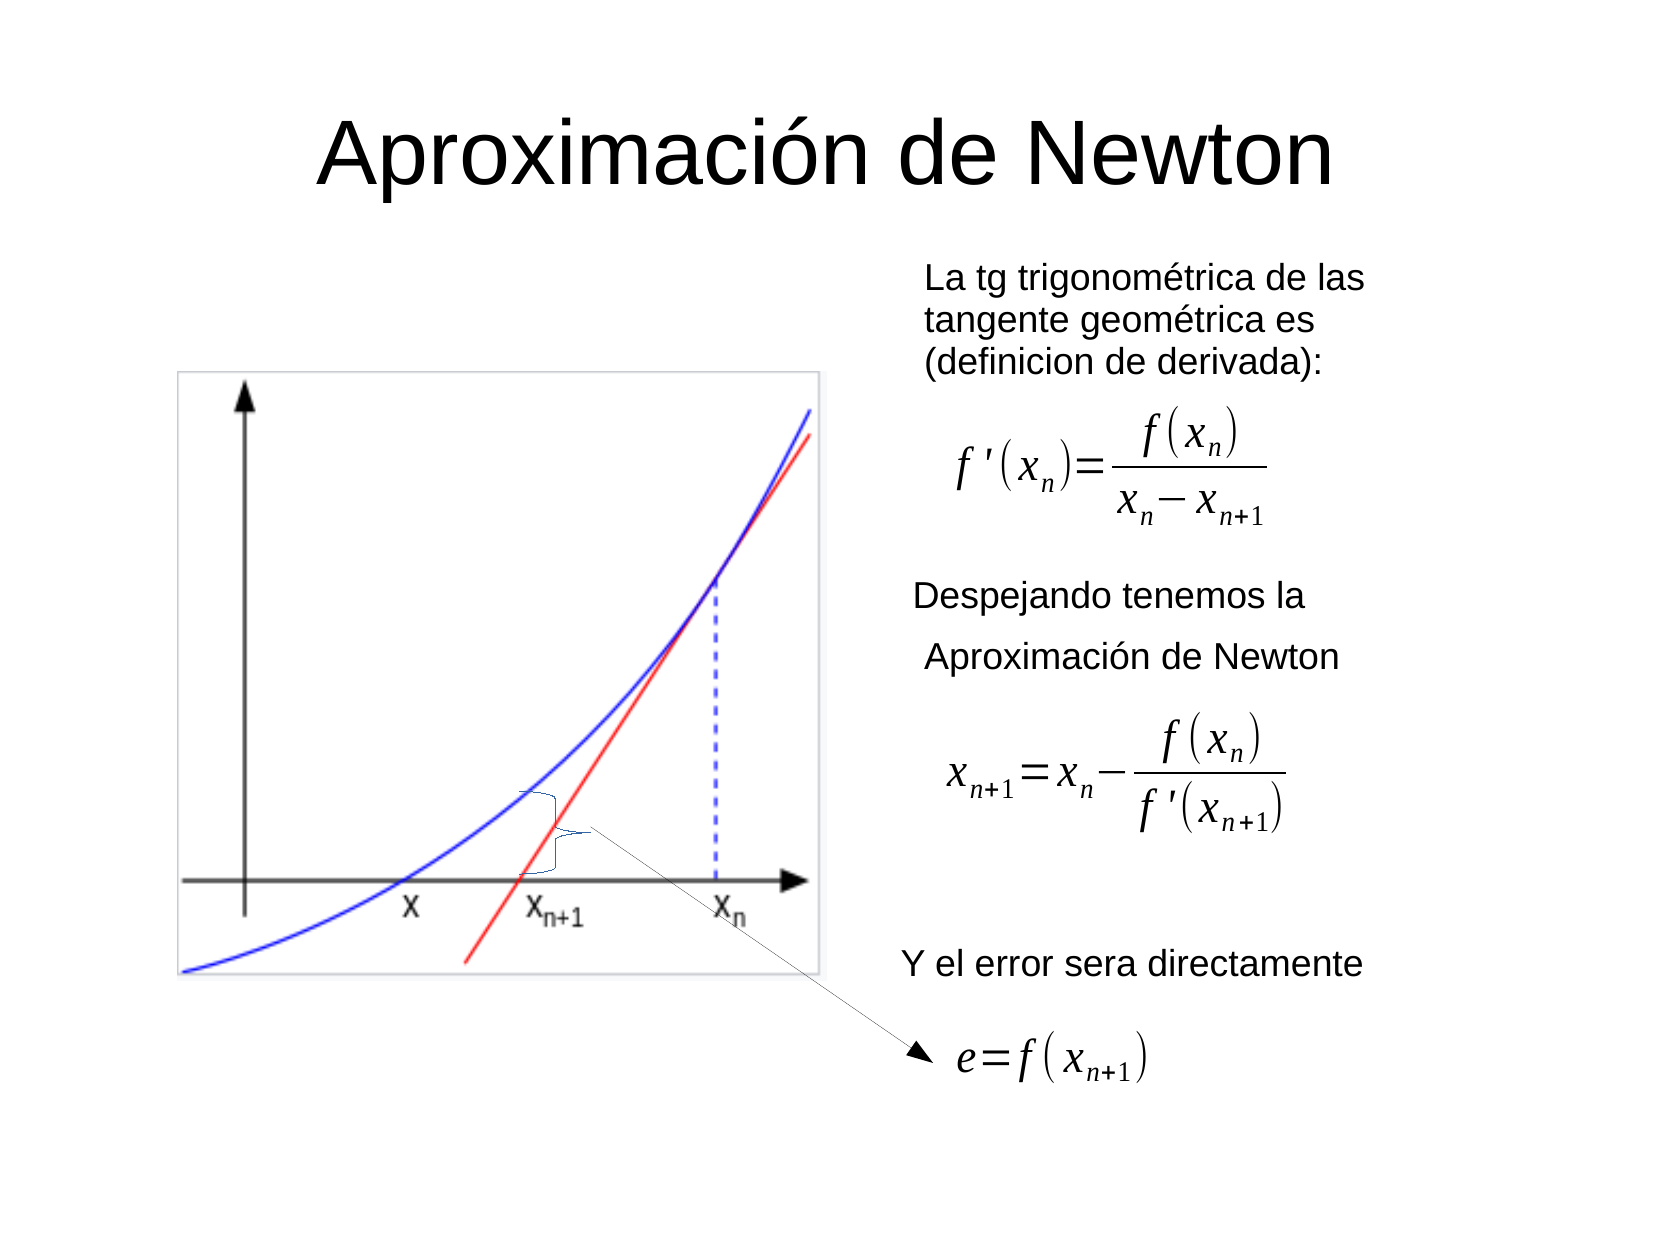

# Aproximación de Newton
La tg trigonométrica de las tangente geométrica es (definicion de derivada):
Despejando tenemos la
Aproximación de Newton
Y el error sera directamente